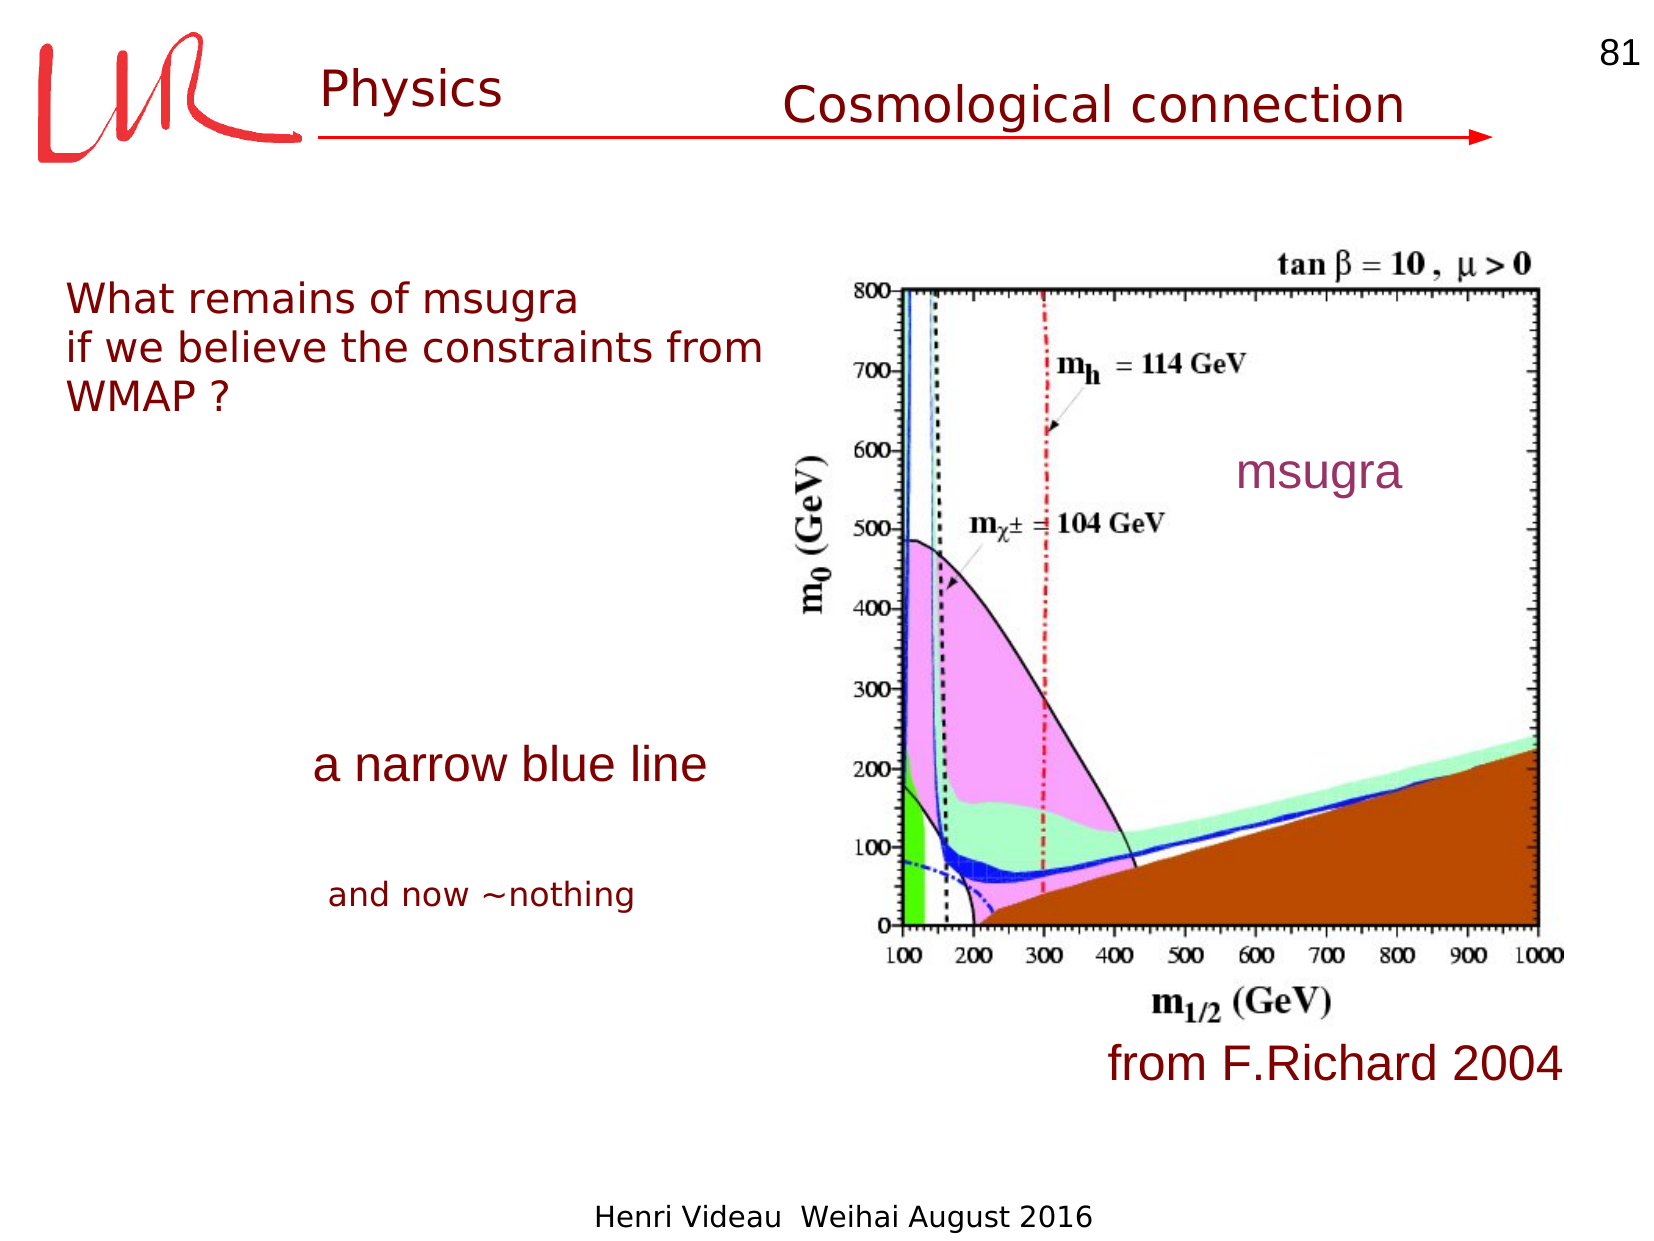

Cosmological connection
What remains of msugra
if we believe the constraints from
WMAP ?
msugra
a narrow blue line
and now ~nothing
from F.Richard 2004